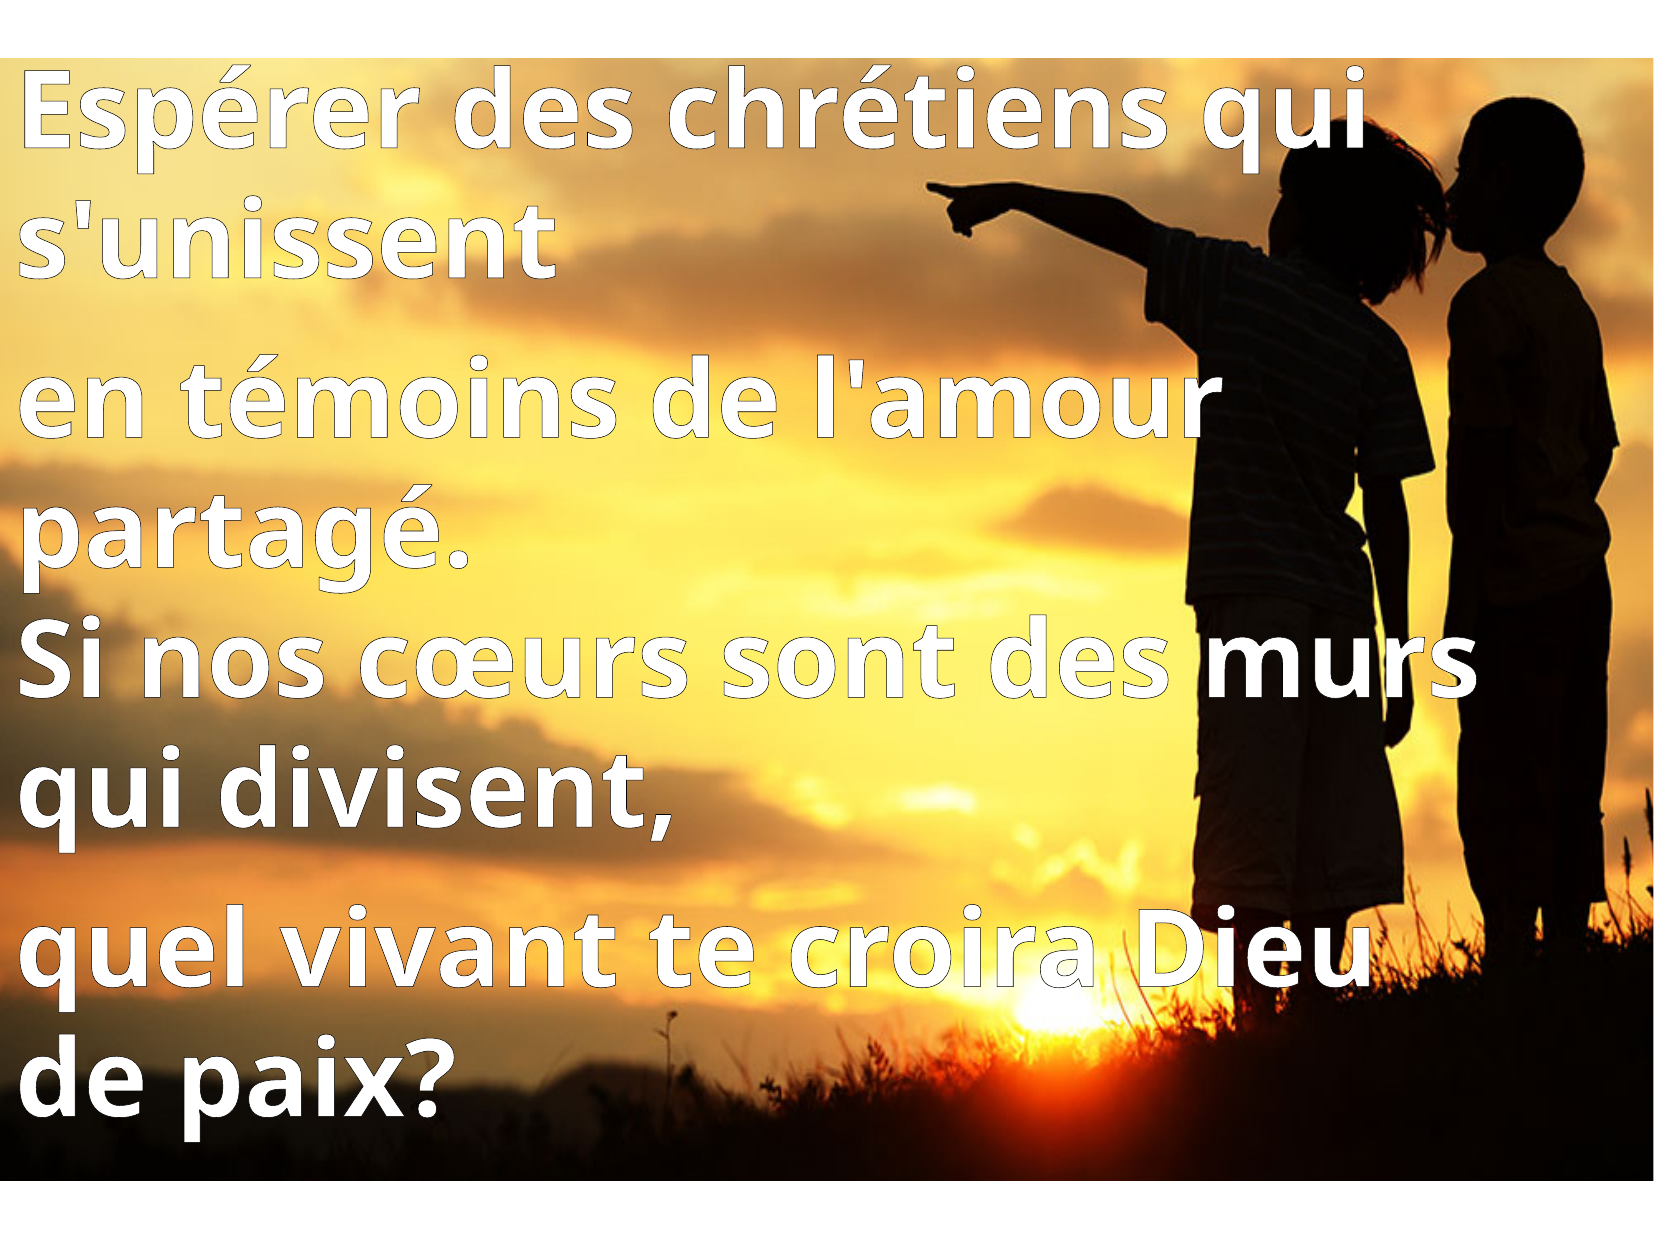

# Espérer des chrétiens qui s'unissent
en témoins de l'amour partagé.
Si nos cœurs sont des murs qui divisent,
quel vivant te croira Dieu de paix?